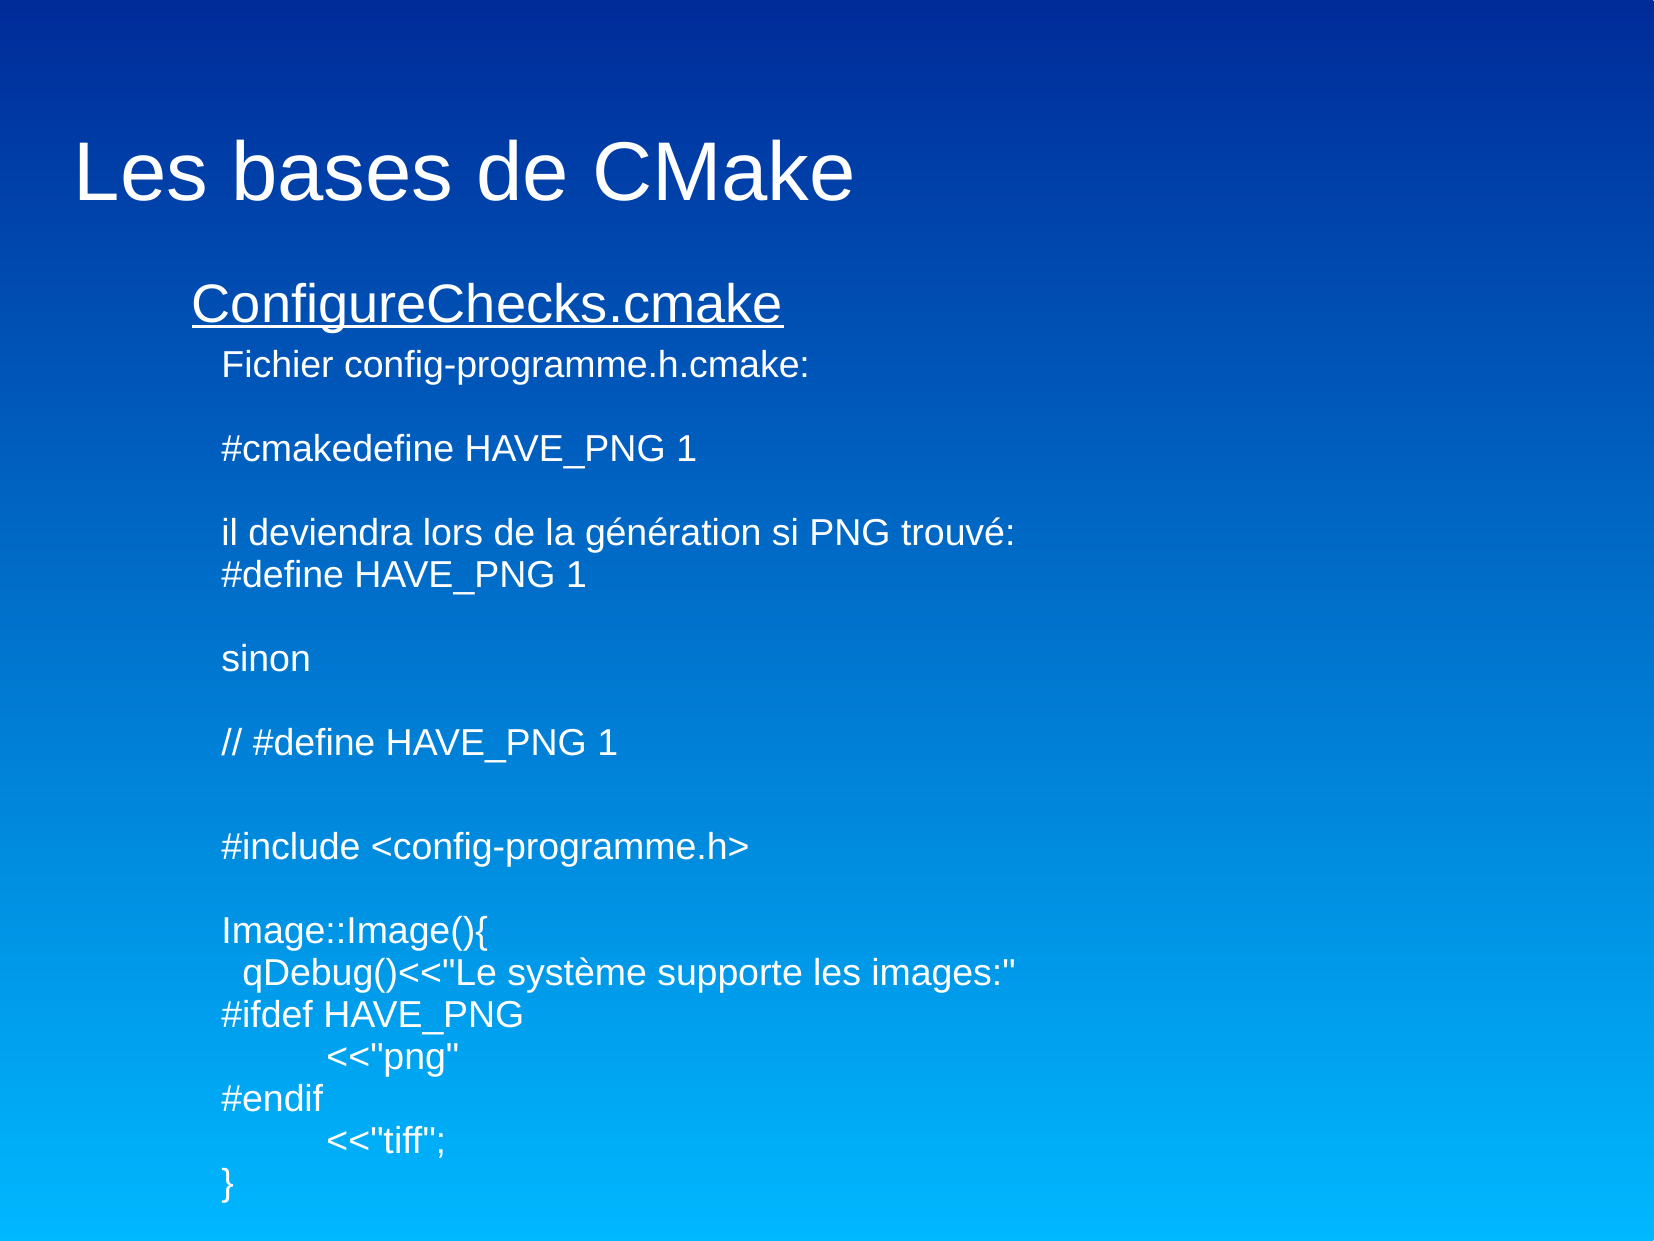

Les bases de CMake
ConfigureChecks.cmake
Fichier config-programme.h.cmake:
#cmakedefine HAVE_PNG 1
il deviendra lors de la génération si PNG trouvé:
#define HAVE_PNG 1
sinon
// #define HAVE_PNG 1
#include <config-programme.h>
Image::Image(){
 qDebug()<<"Le système supporte les images:"
#ifdef HAVE_PNG
 <<"png"
#endif
 <<"tiff";
}